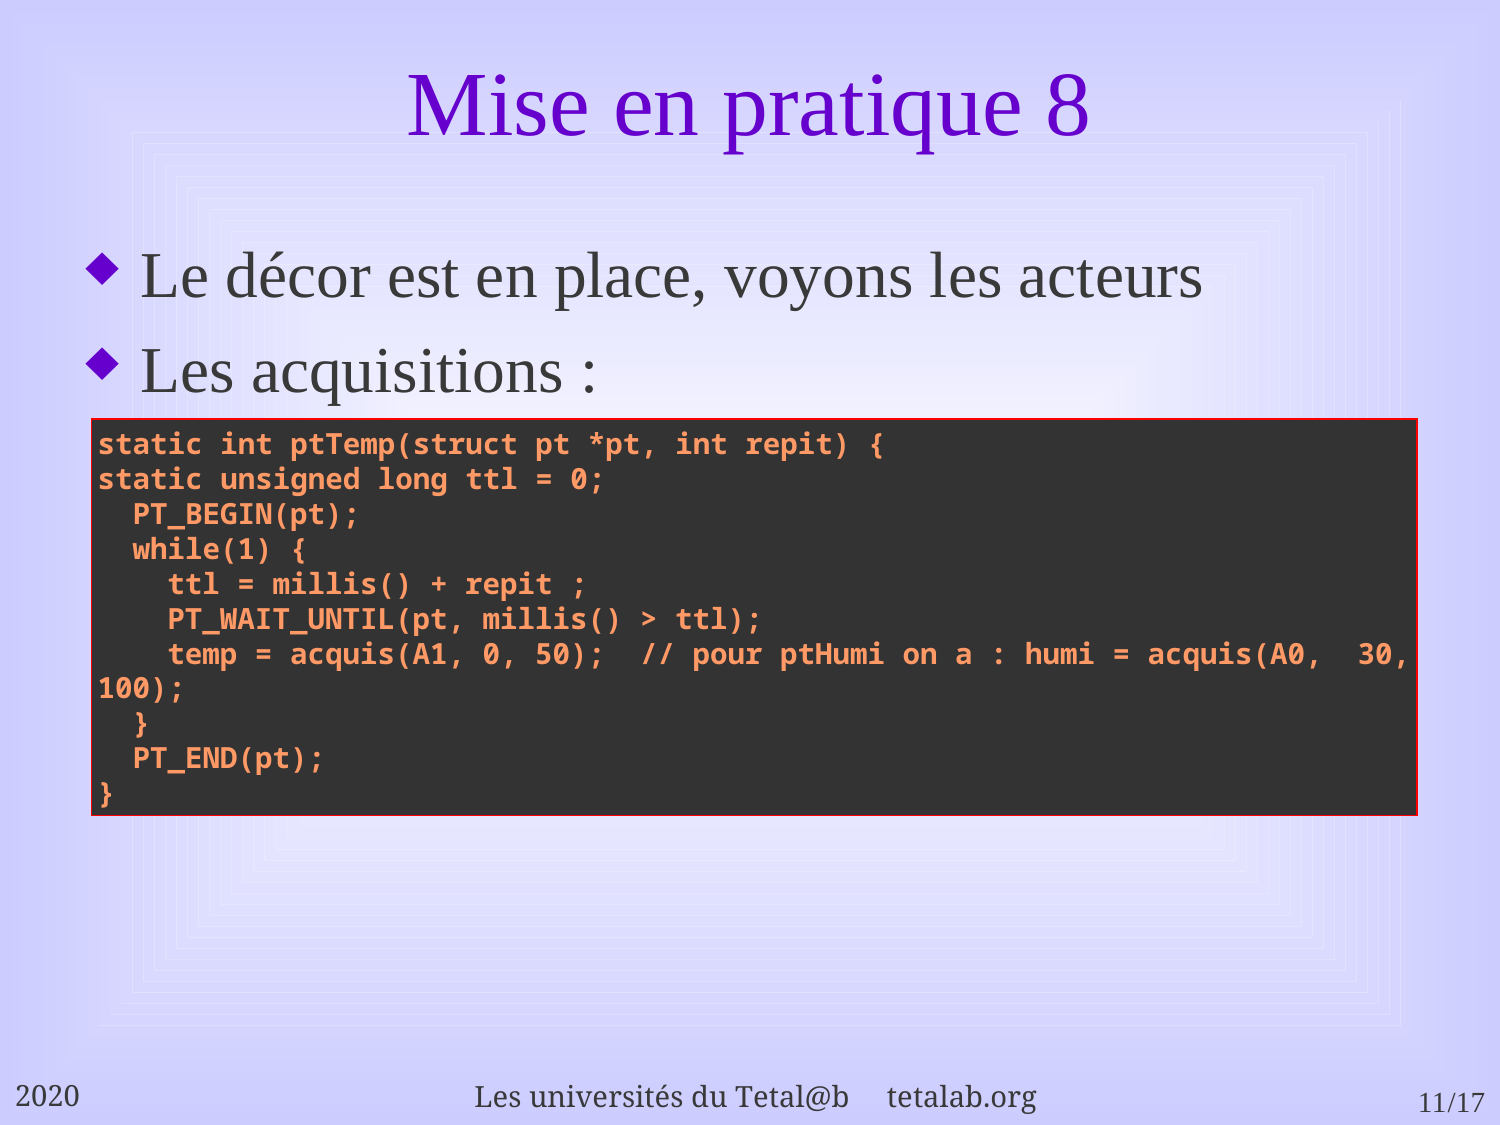

# Mise en pratique 8
Le décor est en place, voyons les acteurs
Les acquisitions :
static int ptTemp(struct pt *pt, int repit) {
static unsigned long ttl = 0;
 PT_BEGIN(pt);
 while(1) {
 ttl = millis() + repit ;
 PT_WAIT_UNTIL(pt, millis() > ttl);
 temp = acquis(A1, 0, 50); // pour ptHumi on a : humi = acquis(A0, 30, 100);
 }
 PT_END(pt);
}
2020
Les universités du Tetal@b tetalab.org
11